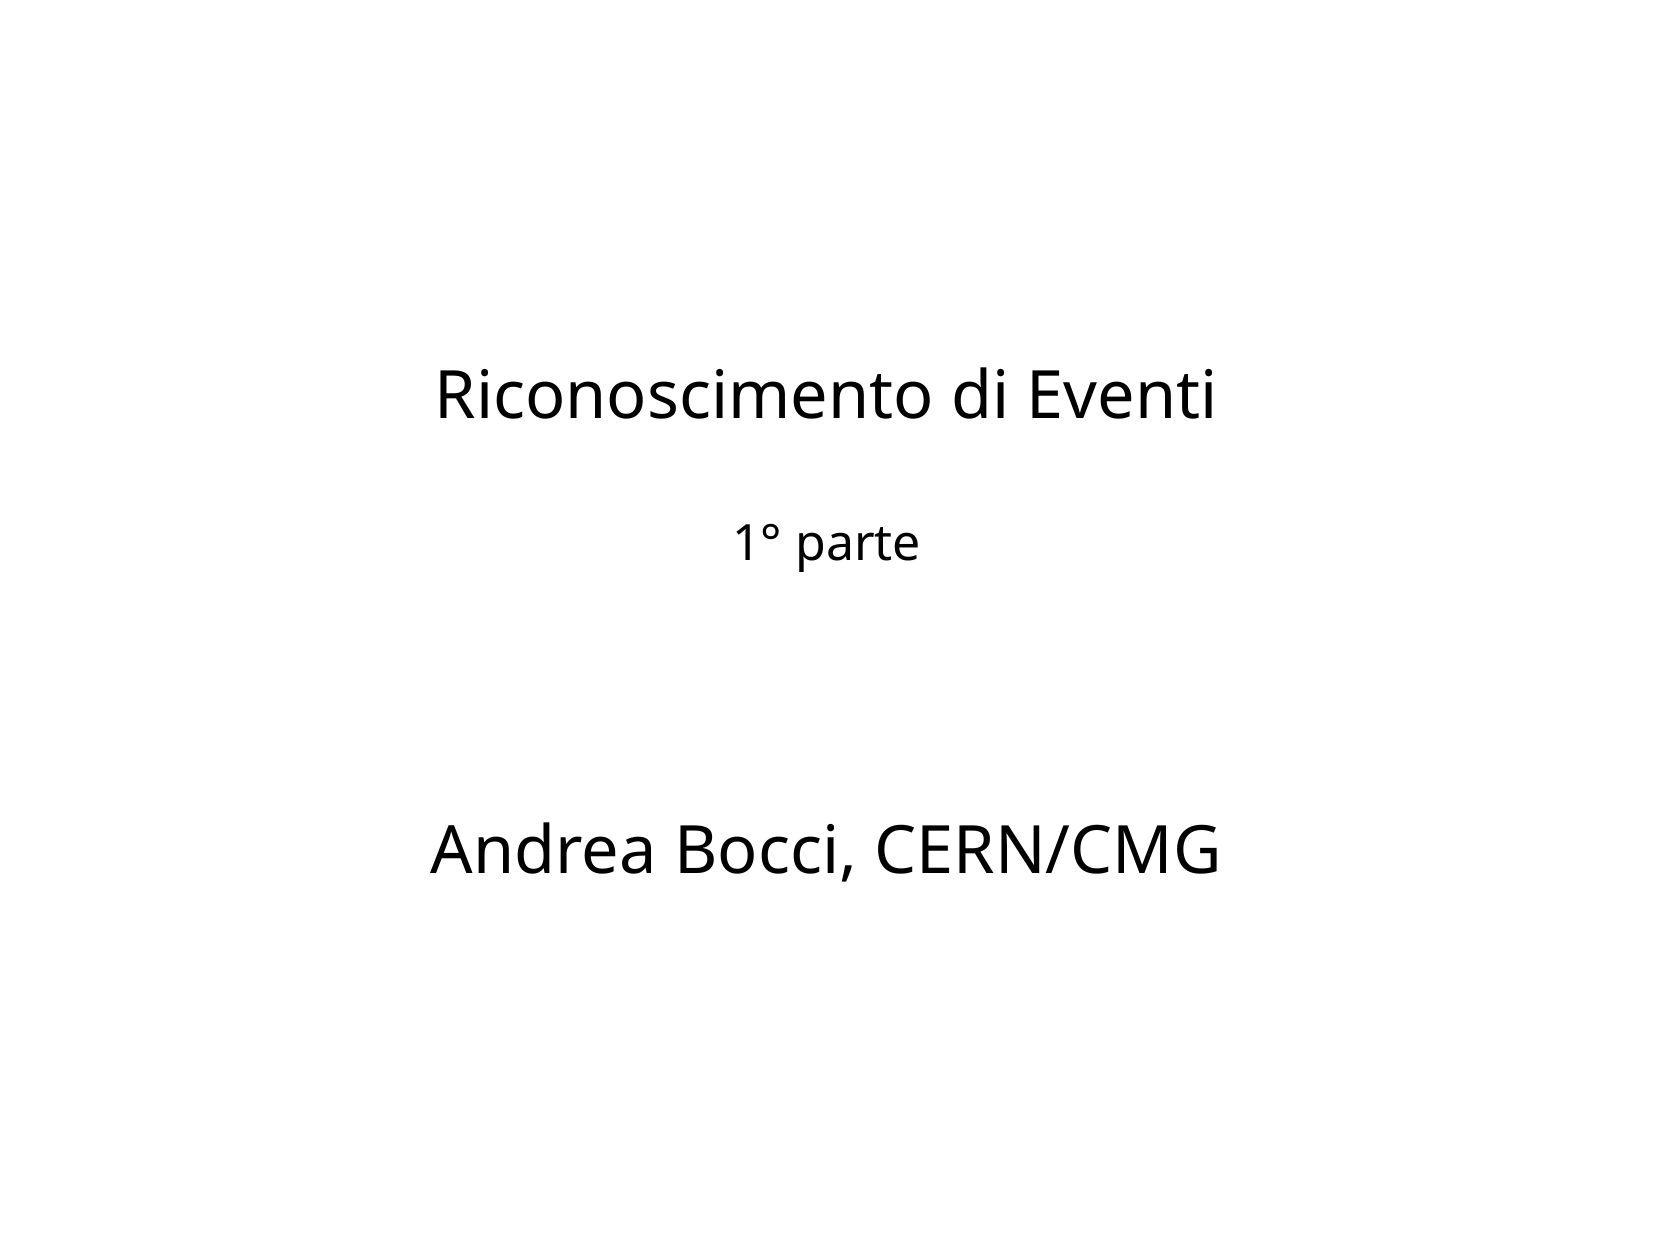

# Riconoscimento di Eventi
1° parte
Andrea Bocci, CERN/CMG